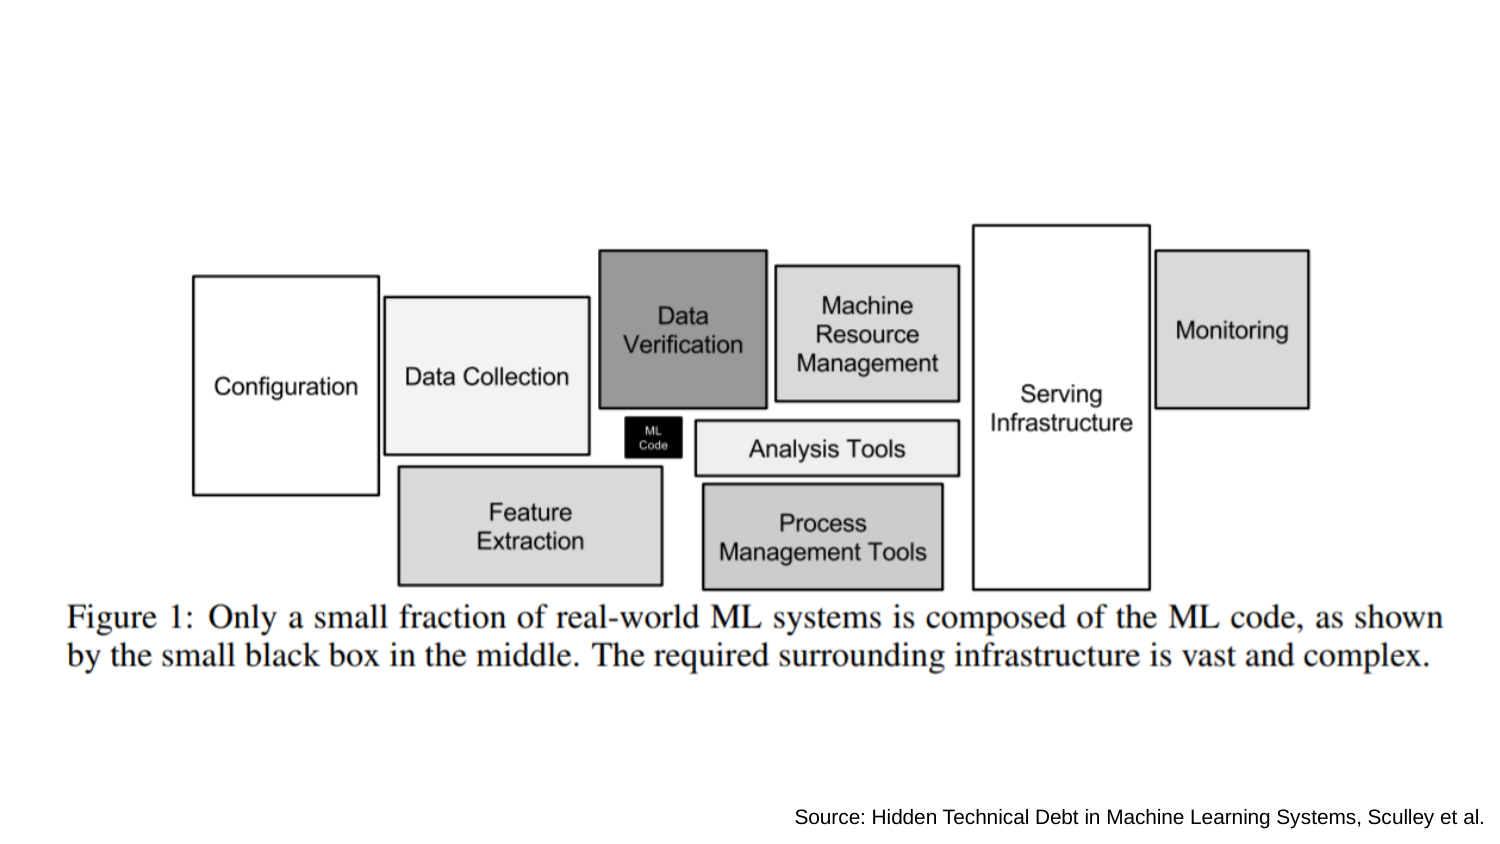

Source: Hidden Technical Debt in Machine Learning Systems, Sculley et al.